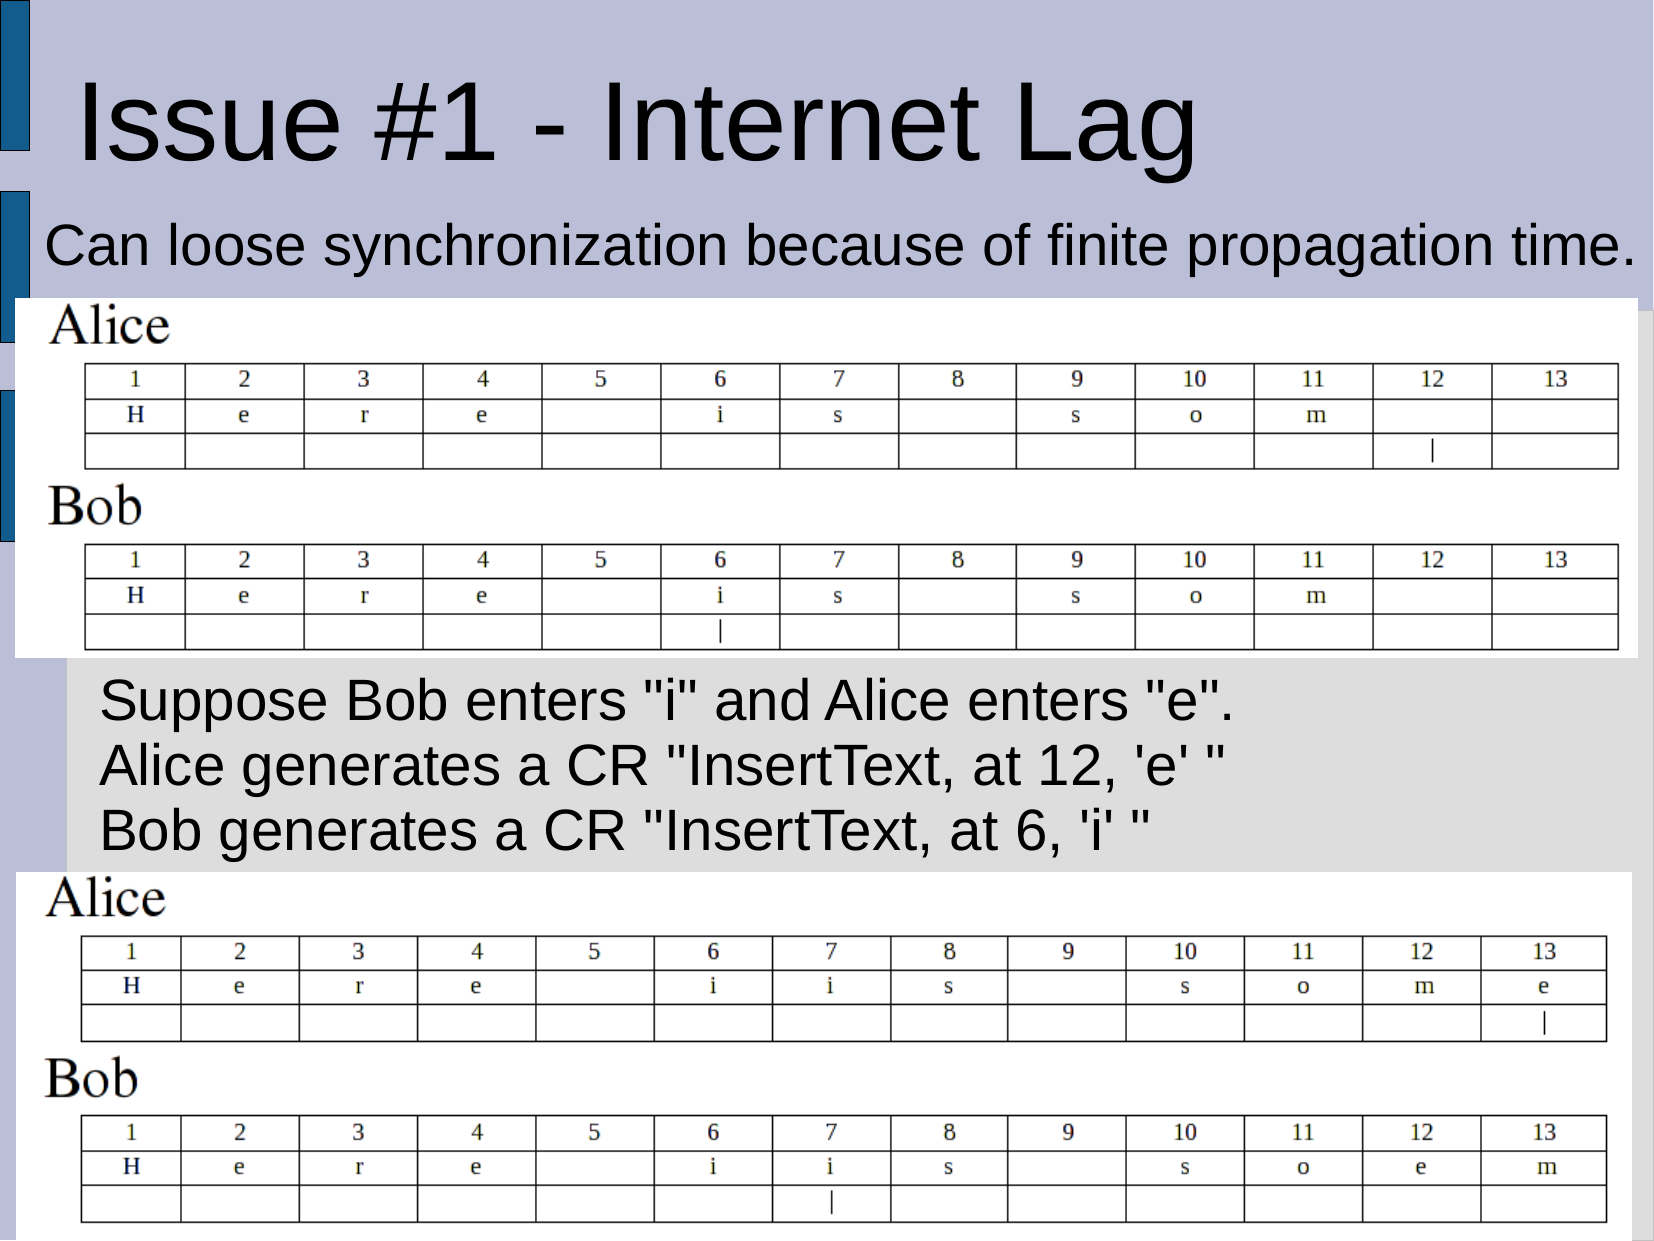

Issue #1 - Internet Lag
Can loose synchronization because of finite propagation time.
Suppose Bob enters "i" and Alice enters "e".
Alice generates a CR "InsertText, at 12, 'e' "
Bob generates a CR "InsertText, at 6, 'i' "